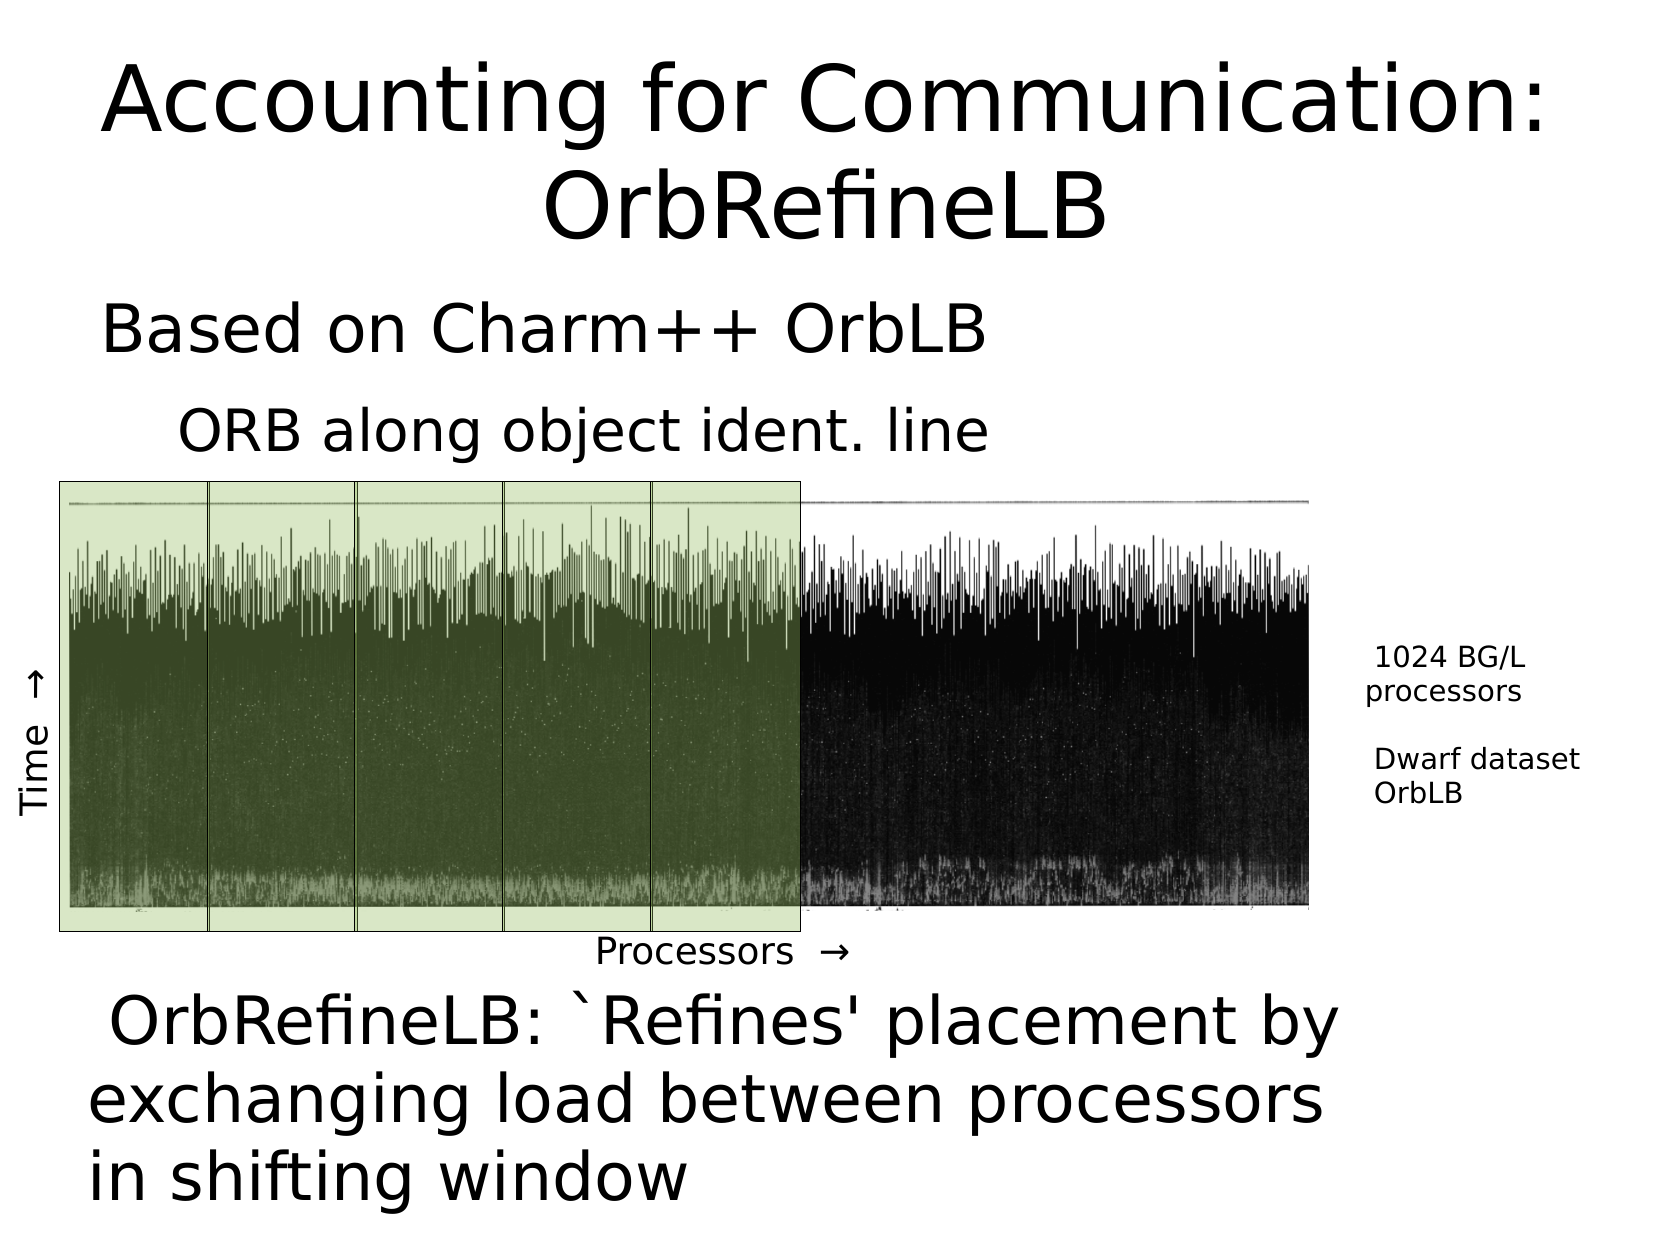

# Accounting for Communication: OrbRefineLB
Based on Charm++ OrbLB
ORB along object ident. line
 1024 BG/L processors
 Dwarf dataset
 OrbLB
Time →
Processors →
 OrbRefineLB: `Refines' placement by exchanging load between processors
in shifting window